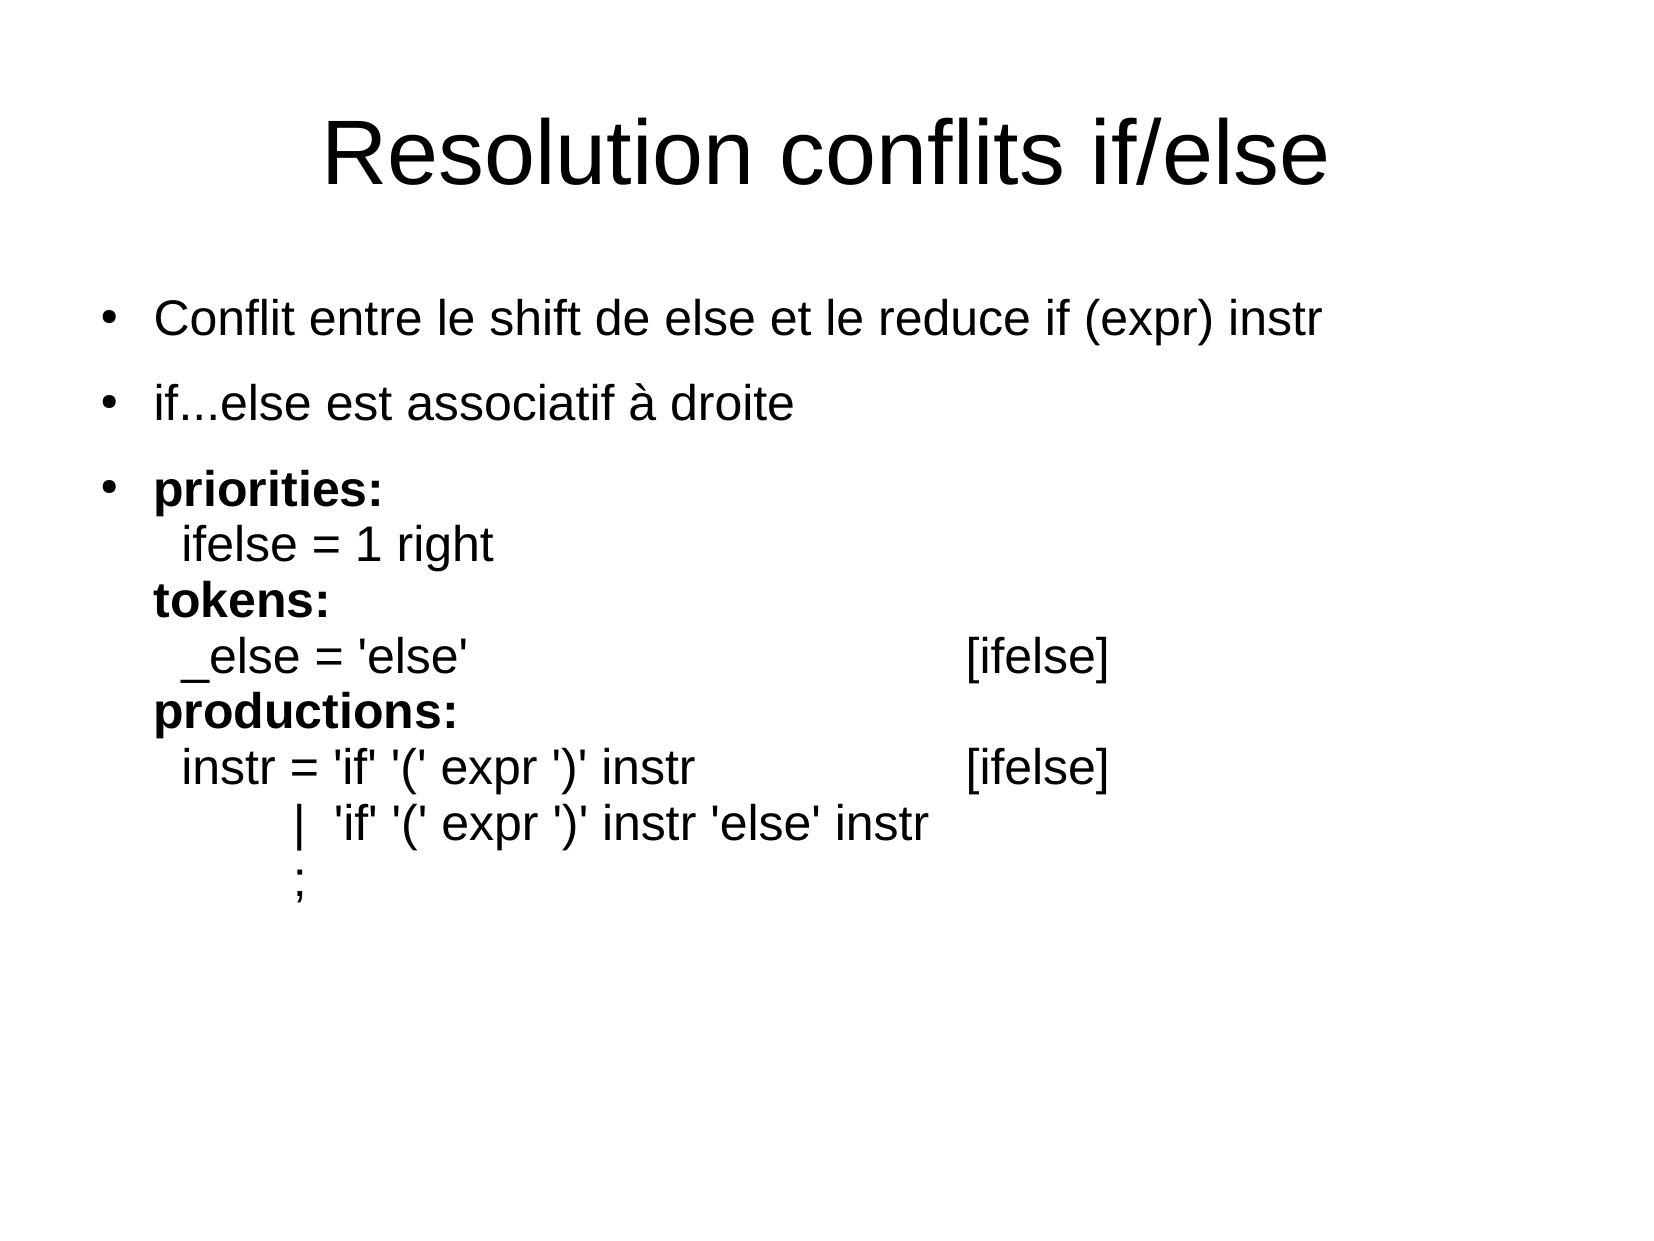

# Resolution conflits if/else
Conflit entre le shift de else et le reduce if (expr) instr
if...else est associatif à droite
priorities:
 ifelse = 1 right
tokens:
 _else = 'else' 						[ifelse]
productions:
 instr = 'if' '(' expr ')' instr 				[ifelse]
 | 'if' '(' expr ')' instr 'else' instr
 ;